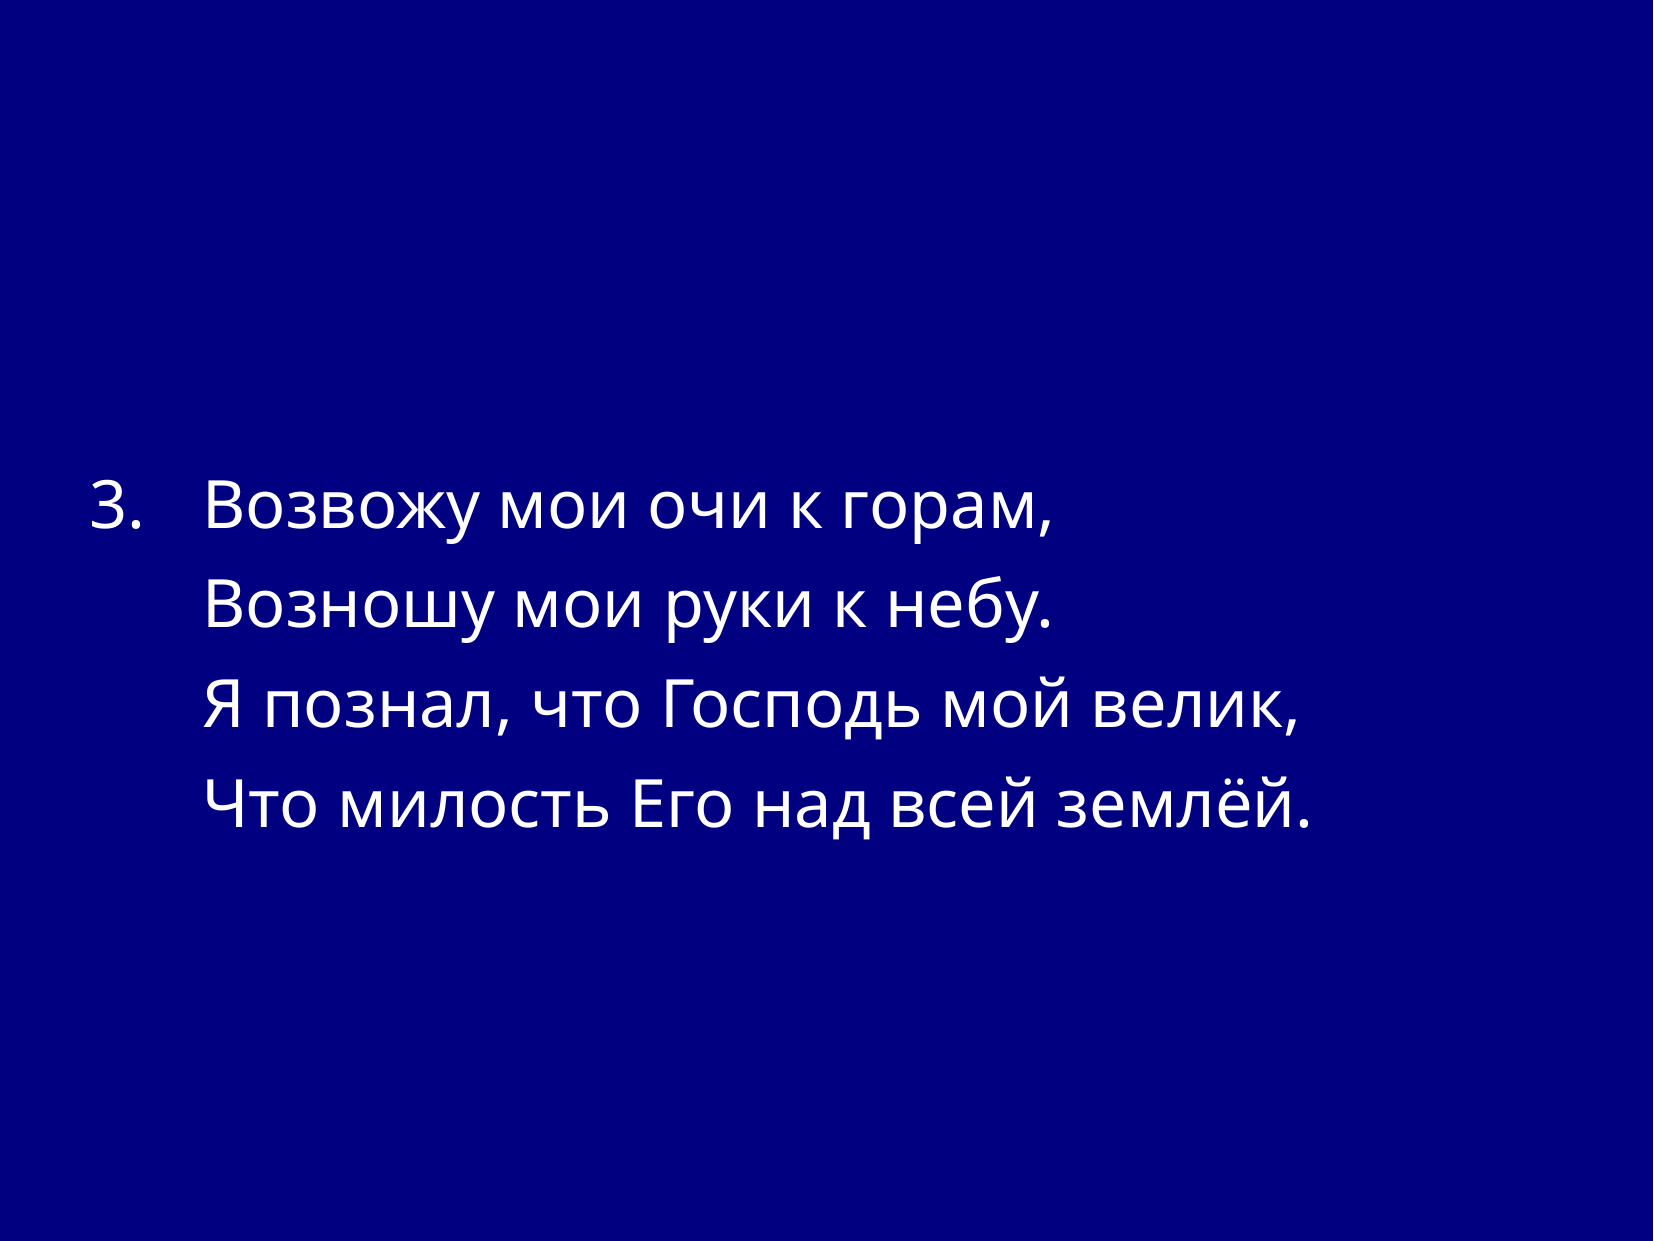

3.	Возвожу мои очи к горам,
	Возношу мои руки к небу.
	Я познал, что Господь мой велик,
	Что милость Его над всей землёй.